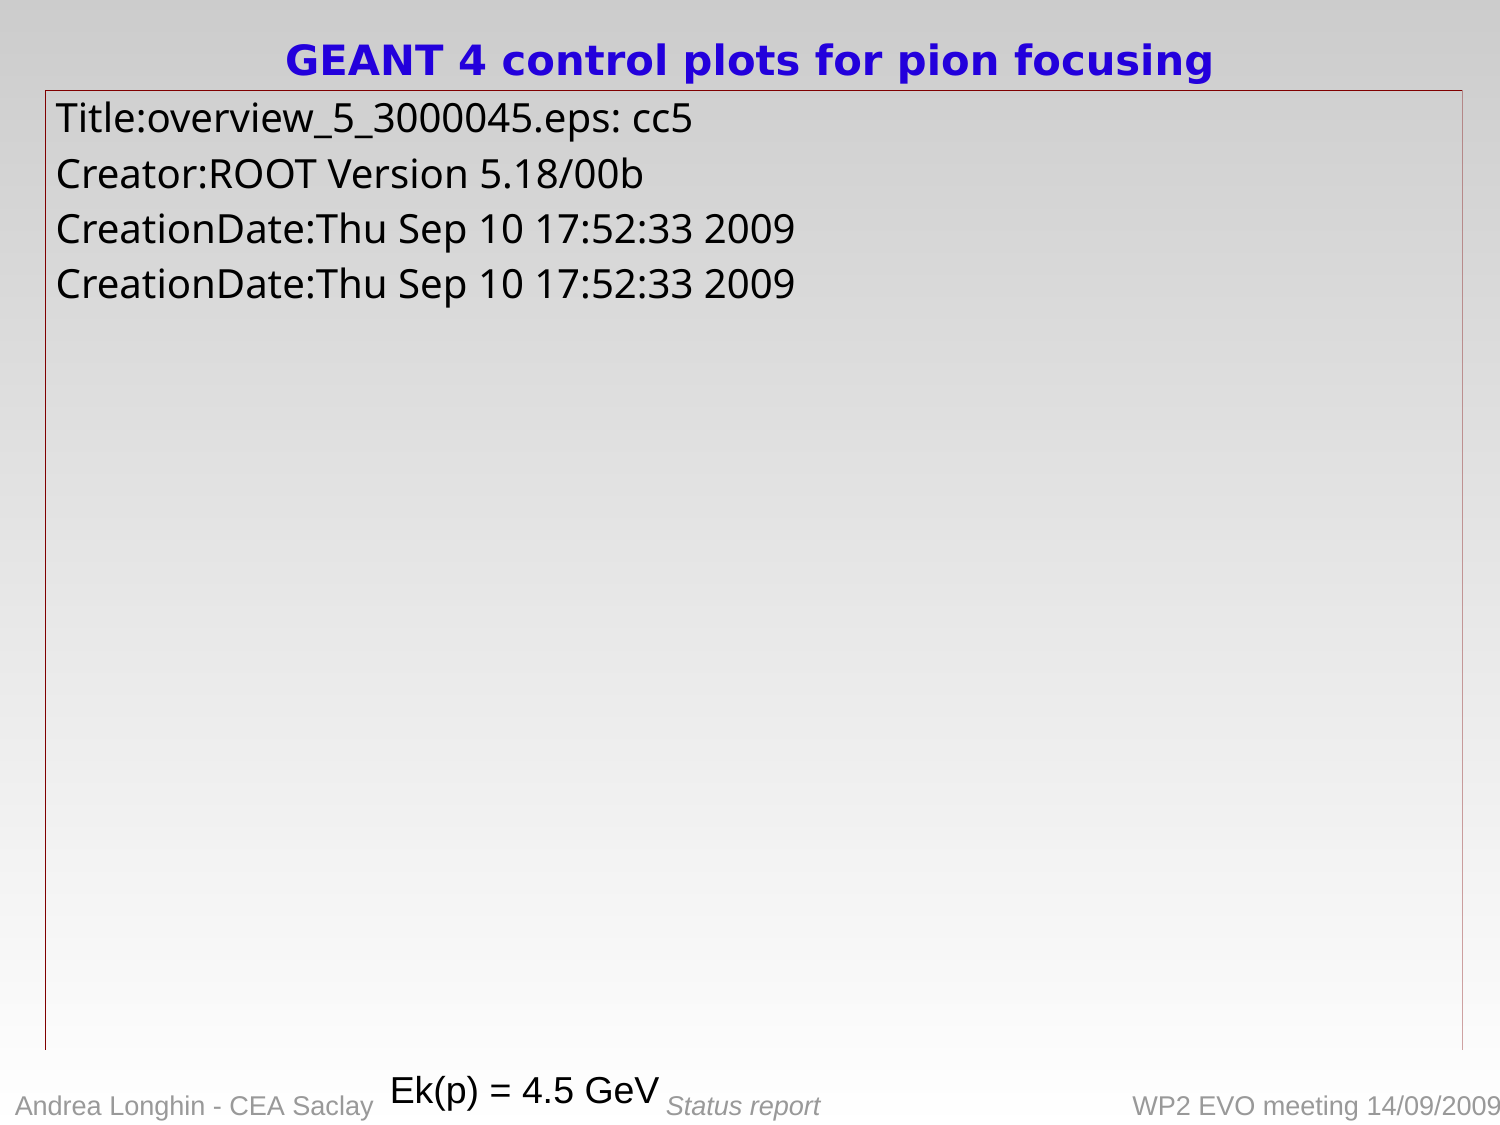

GEANT 4 control plots for pion focusing
Ek(p) = 4.5 GeV